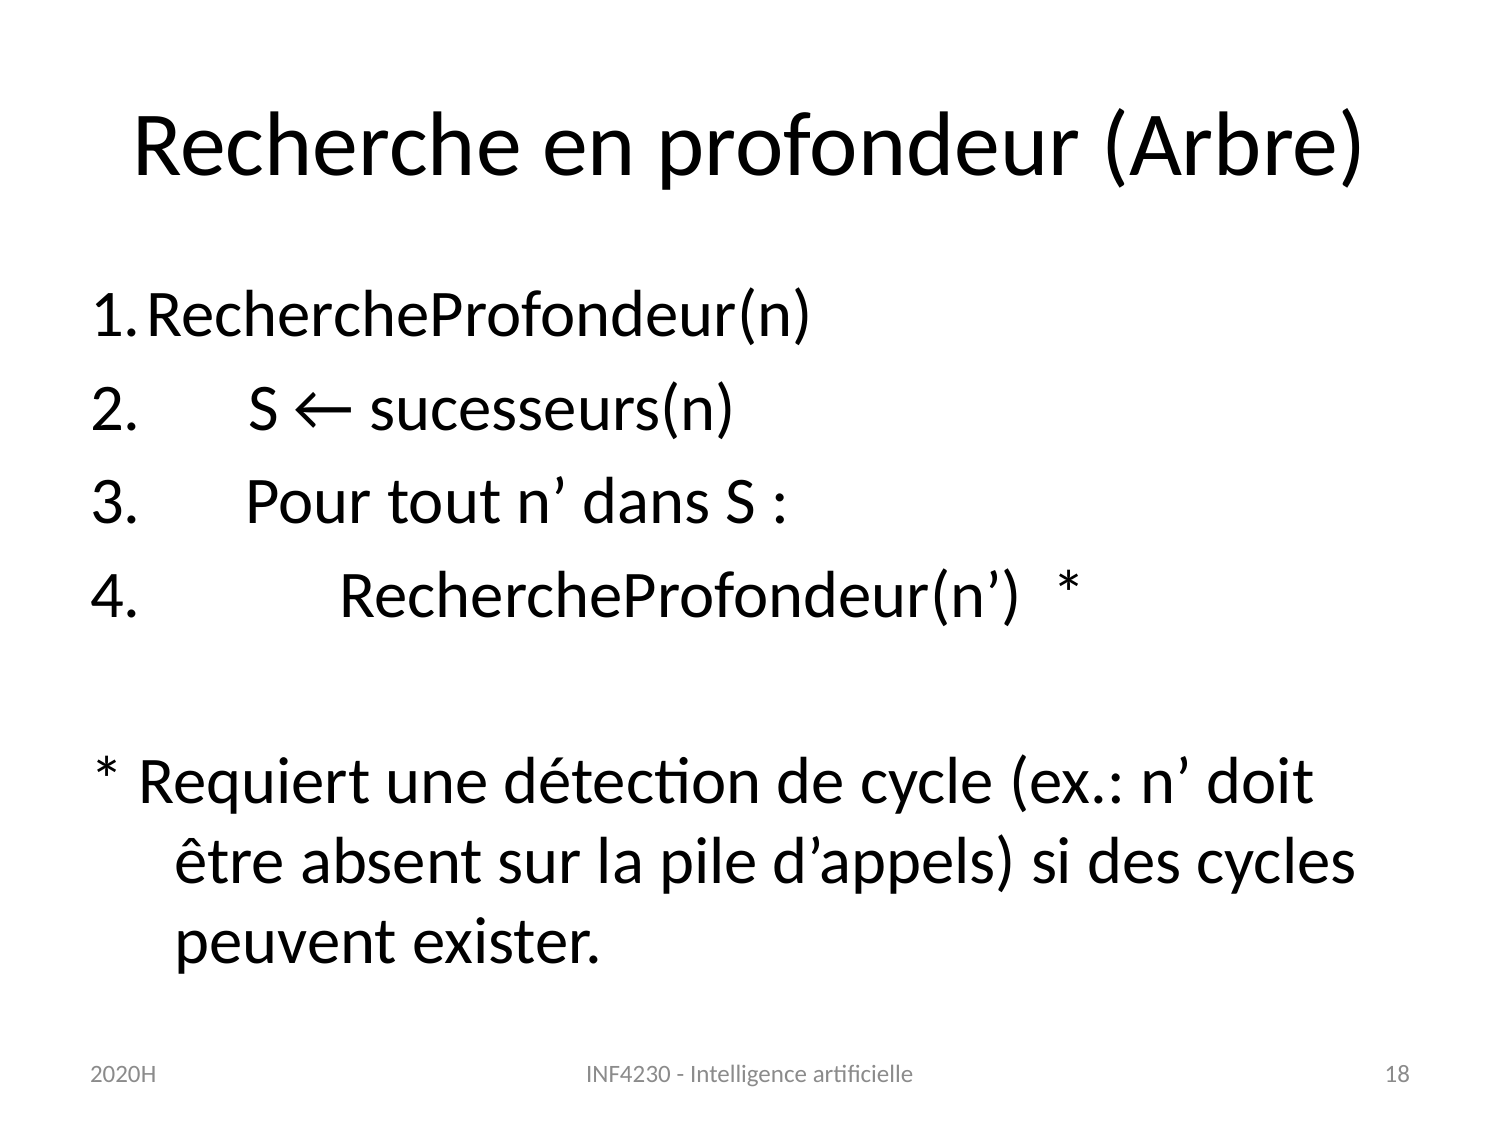

# Recherche en profondeur (Arbre)
1.	RechercheProfondeur(n)
2.		S ← sucesseurs(n)
3. Pour tout n’ dans S :
 RechercheProfondeur(n’) *
* Requiert une détection de cycle (ex.: n’ doit être absent sur la pile d’appels) si des cycles peuvent exister.
2020H
INF4230 - Intelligence artificielle